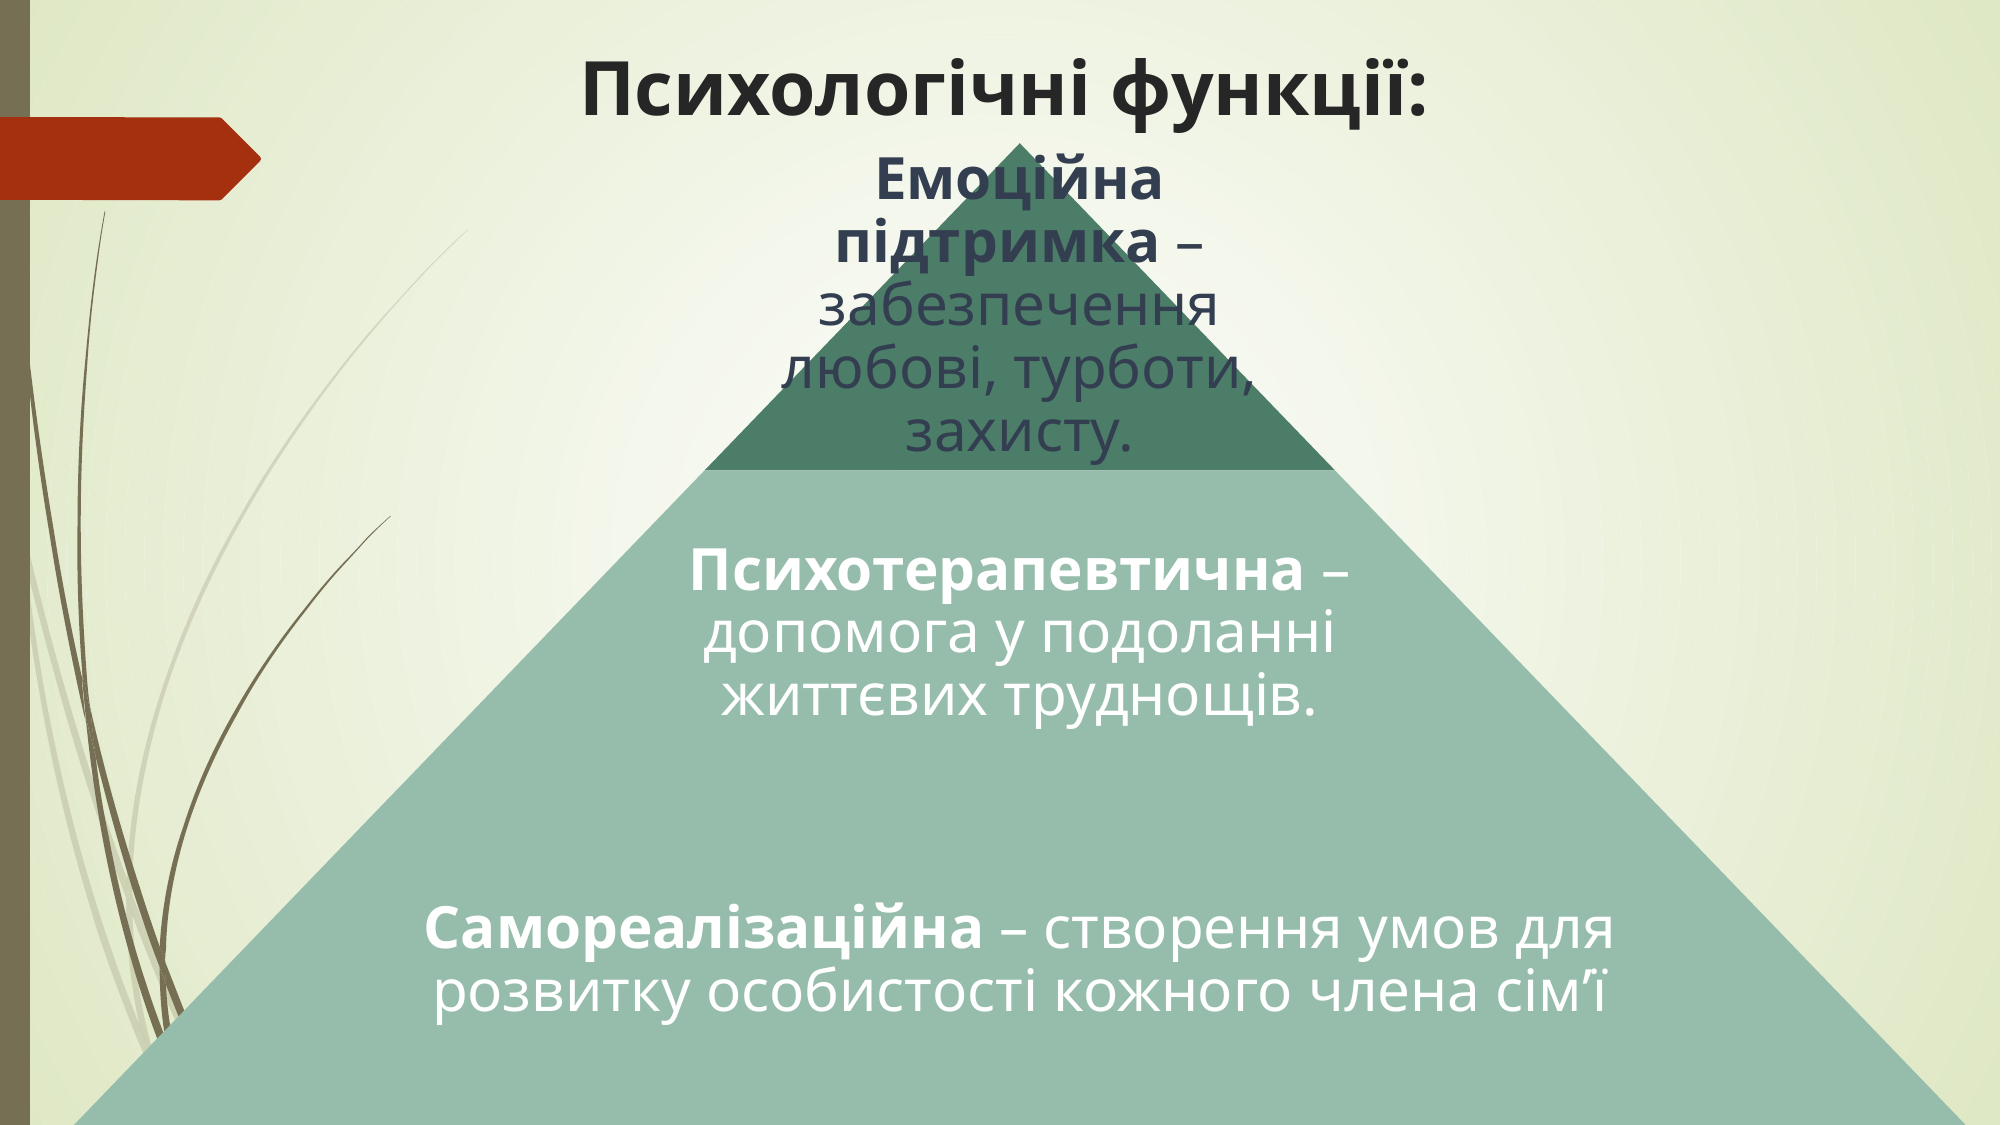

# Психологічні функції:
Емоційна підтримка – забезпечення любові, турботи, захисту.
Психотерапевтична – допомога у подоланні життєвих труднощів.
Самореалізаційна – створення умов для розвитку особистості кожного члена сім’ї